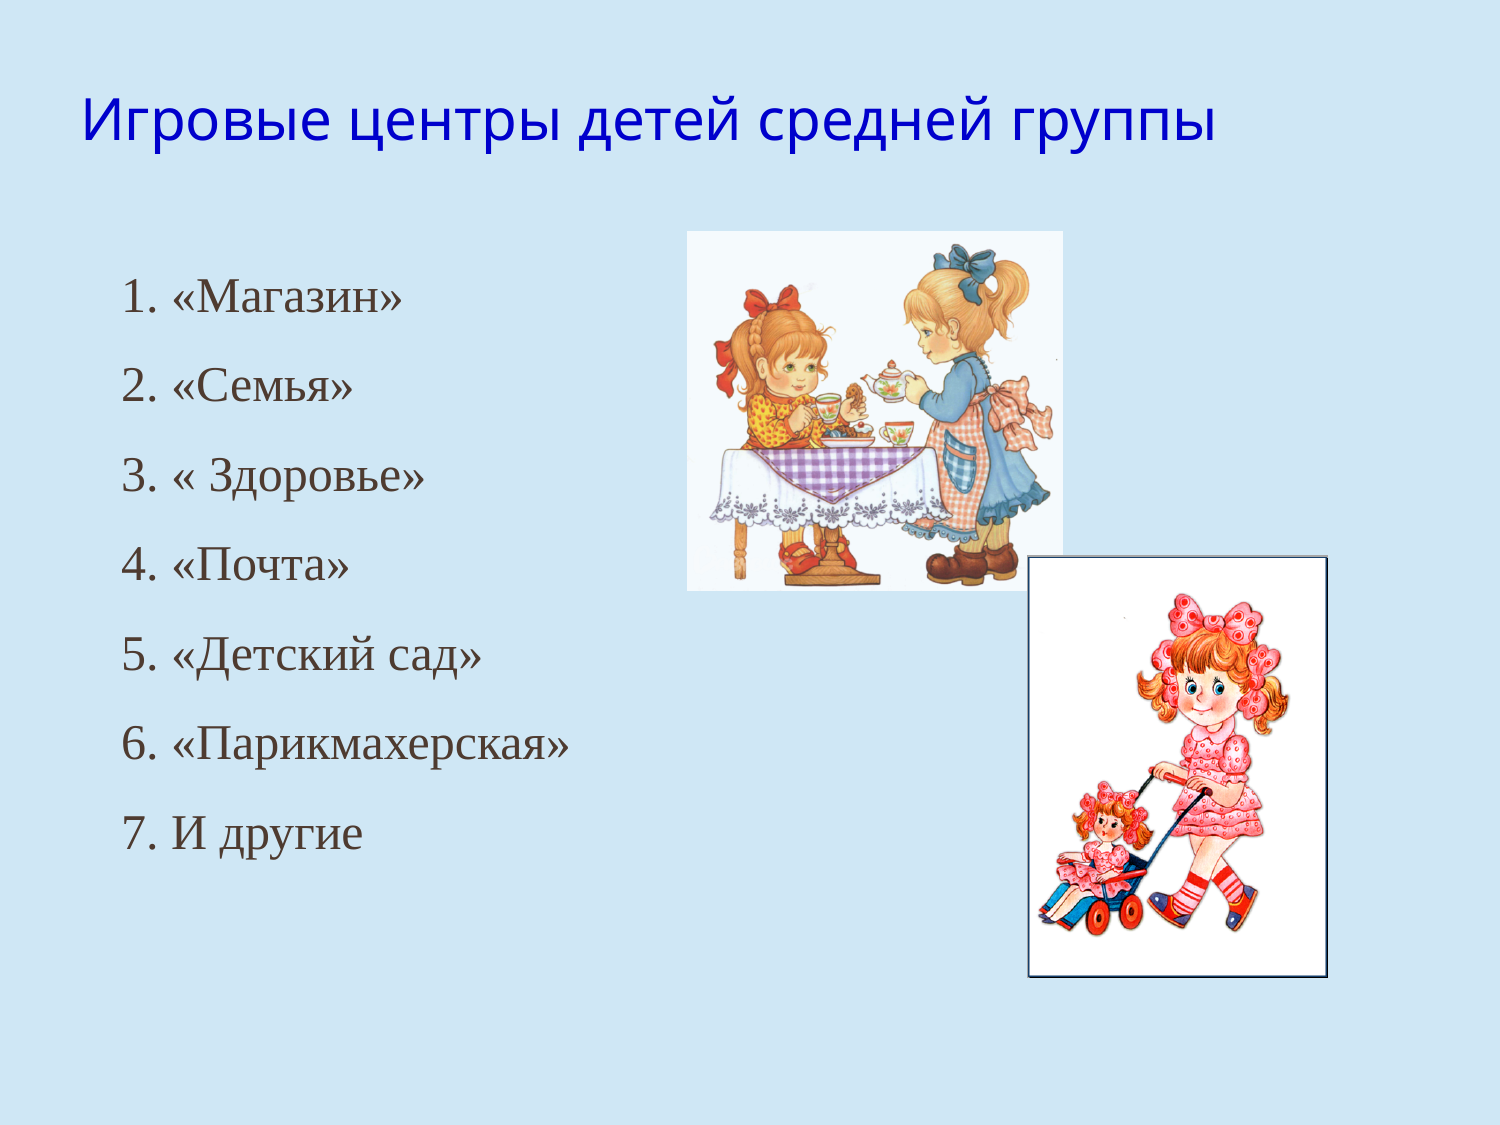

# Игровые центры детей средней группы
1. «Магазин»
2. «Семья»
3. « Здоровье»
4. «Почта»
5. «Детский сад»
6. «Парикмахерская»
7. И другие